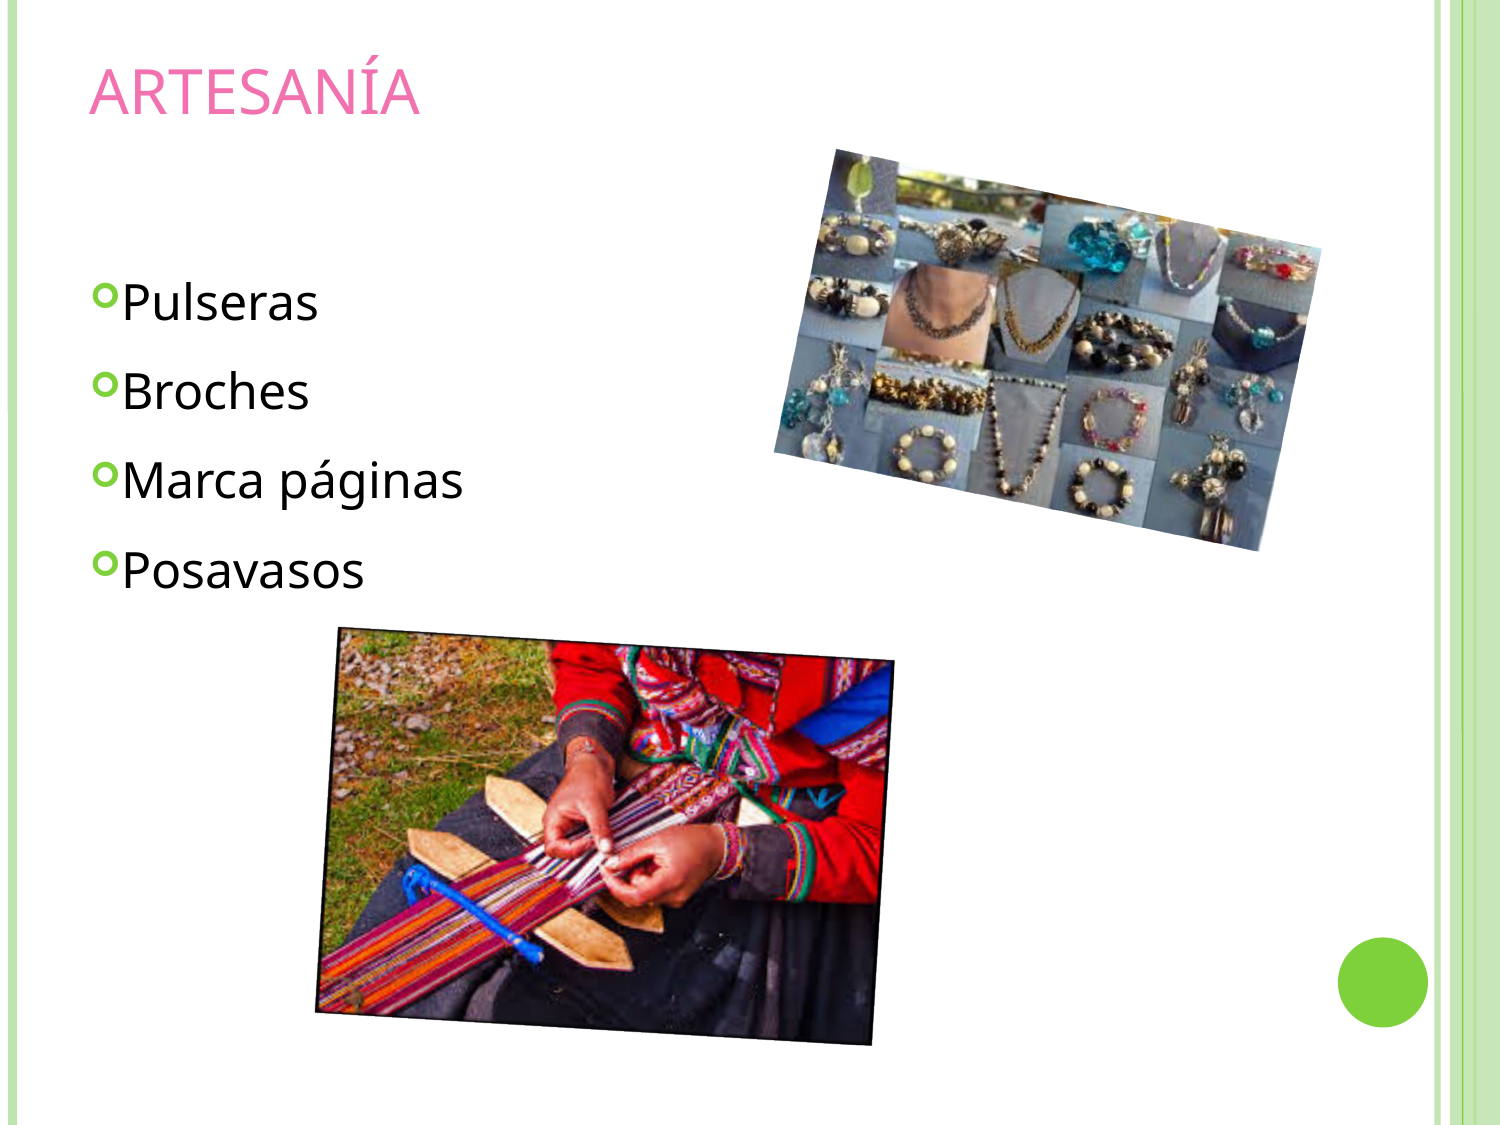

# ARTESANÍA
Pulseras
Broches
Marca páginas
Posavasos